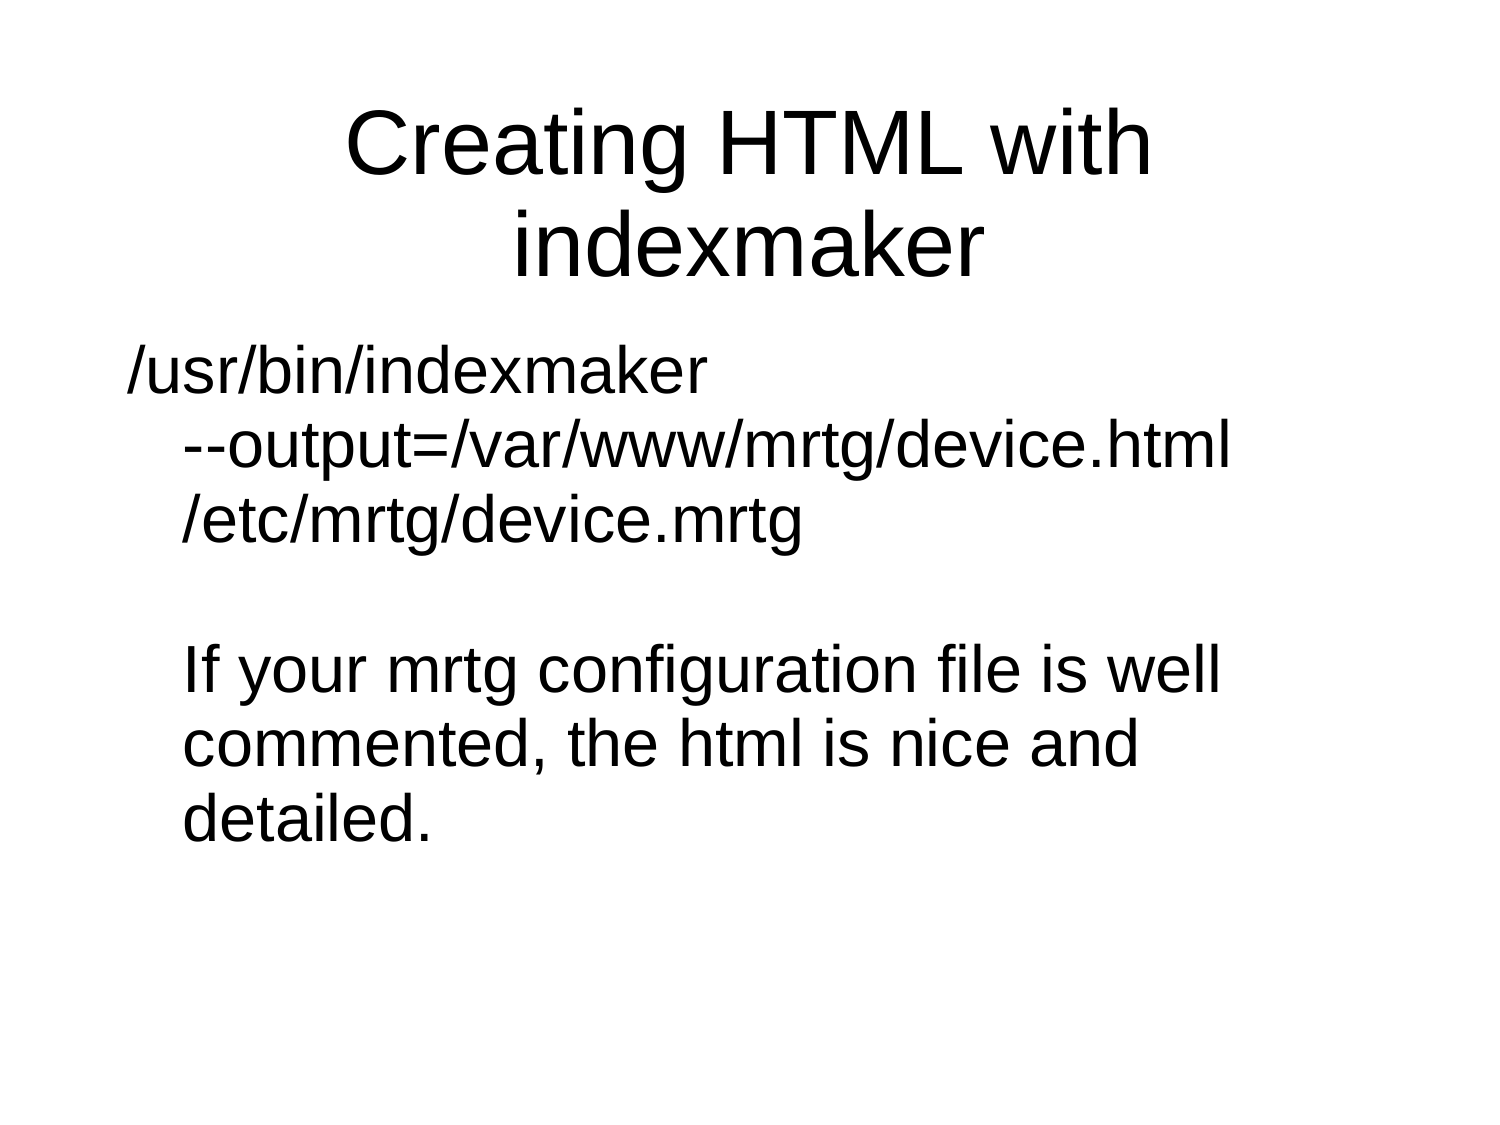

# Creating HTML with indexmaker
/usr/bin/indexmaker
--output=/var/www/mrtg/device.html /etc/mrtg/device.mrtg
If your mrtg configuration file is well commented, the html is nice and detailed.